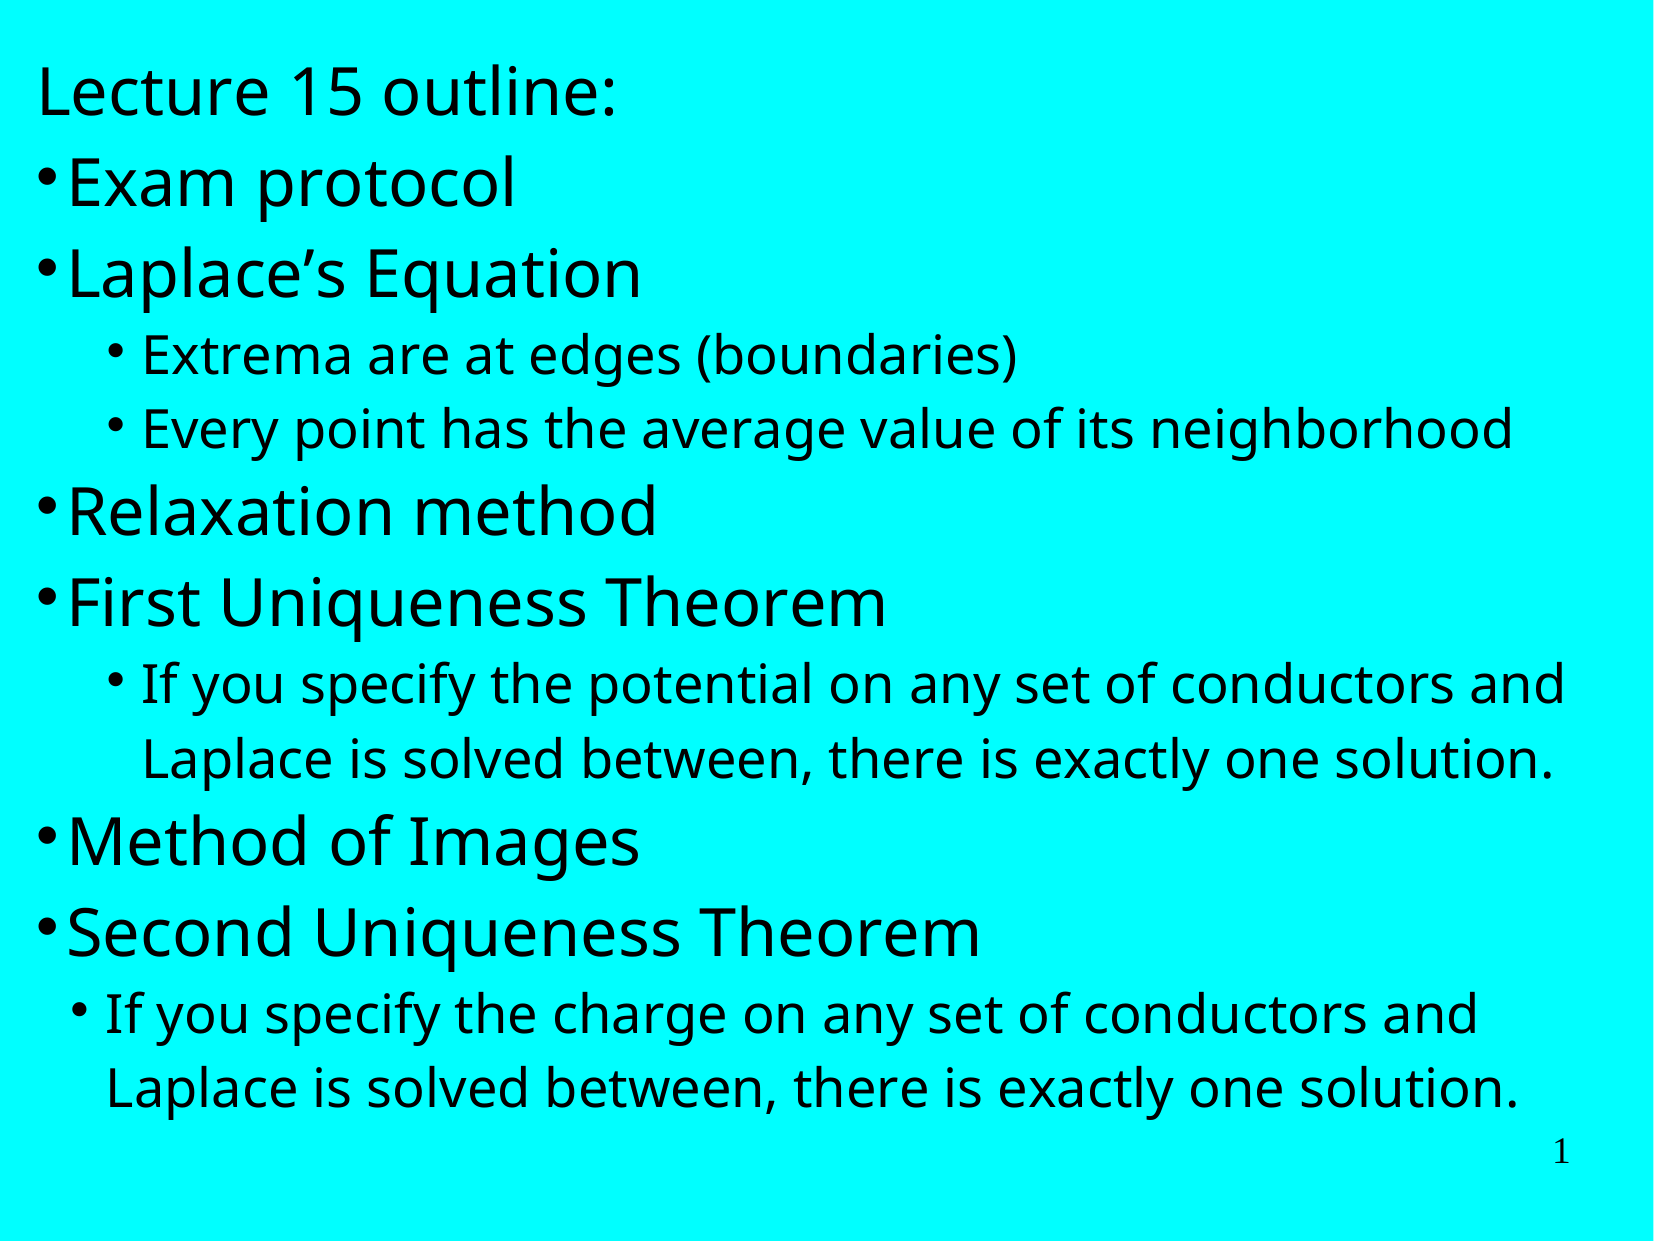

Lecture 15 outline:
Exam protocol
Laplace’s Equation
Extrema are at edges (boundaries)
Every point has the average value of its neighborhood
Relaxation method
First Uniqueness Theorem
If you specify the potential on any set of conductors and Laplace is solved between, there is exactly one solution.
Method of Images
Second Uniqueness Theorem
If you specify the charge on any set of conductors and Laplace is solved between, there is exactly one solution.
1